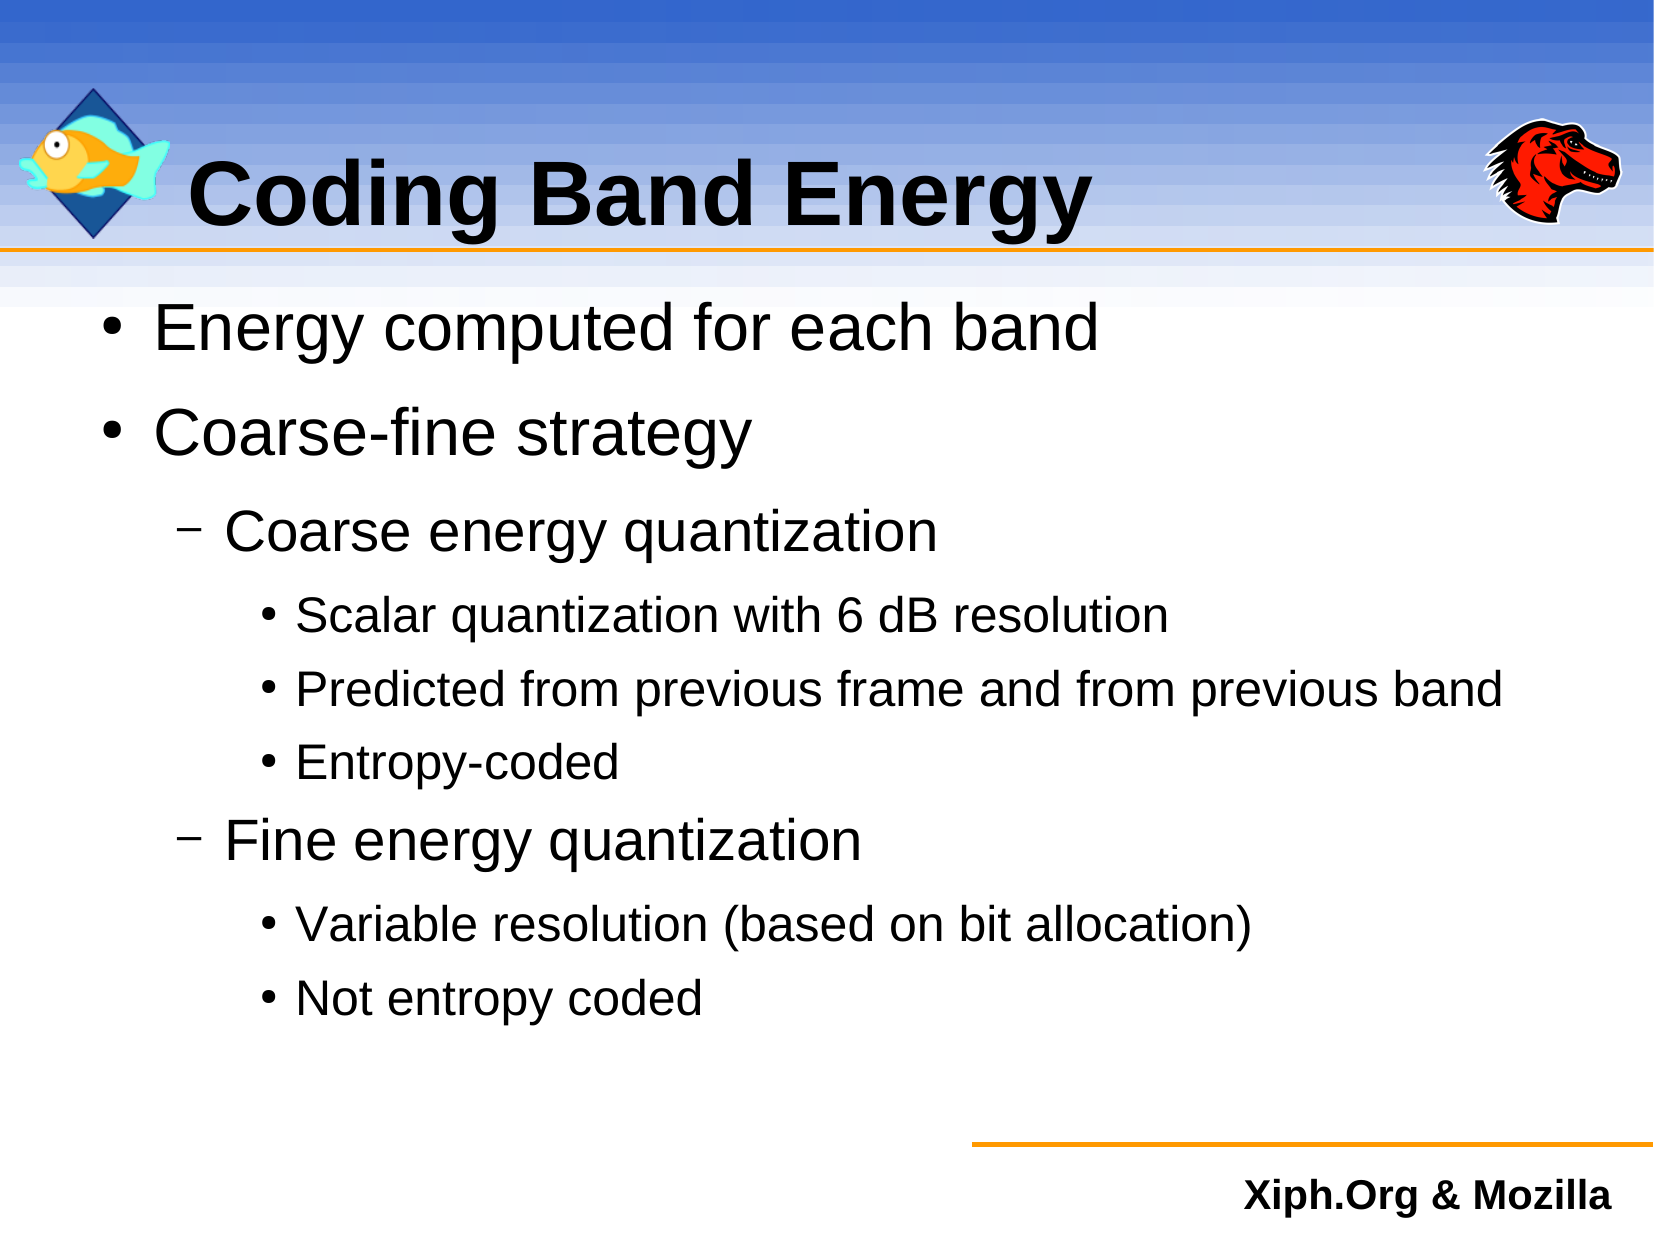

# Coding Band Energy
Energy computed for each band
Coarse-fine strategy
Coarse energy quantization
Scalar quantization with 6 dB resolution
Predicted from previous frame and from previous band
Entropy-coded
Fine energy quantization
Variable resolution (based on bit allocation)
Not entropy coded